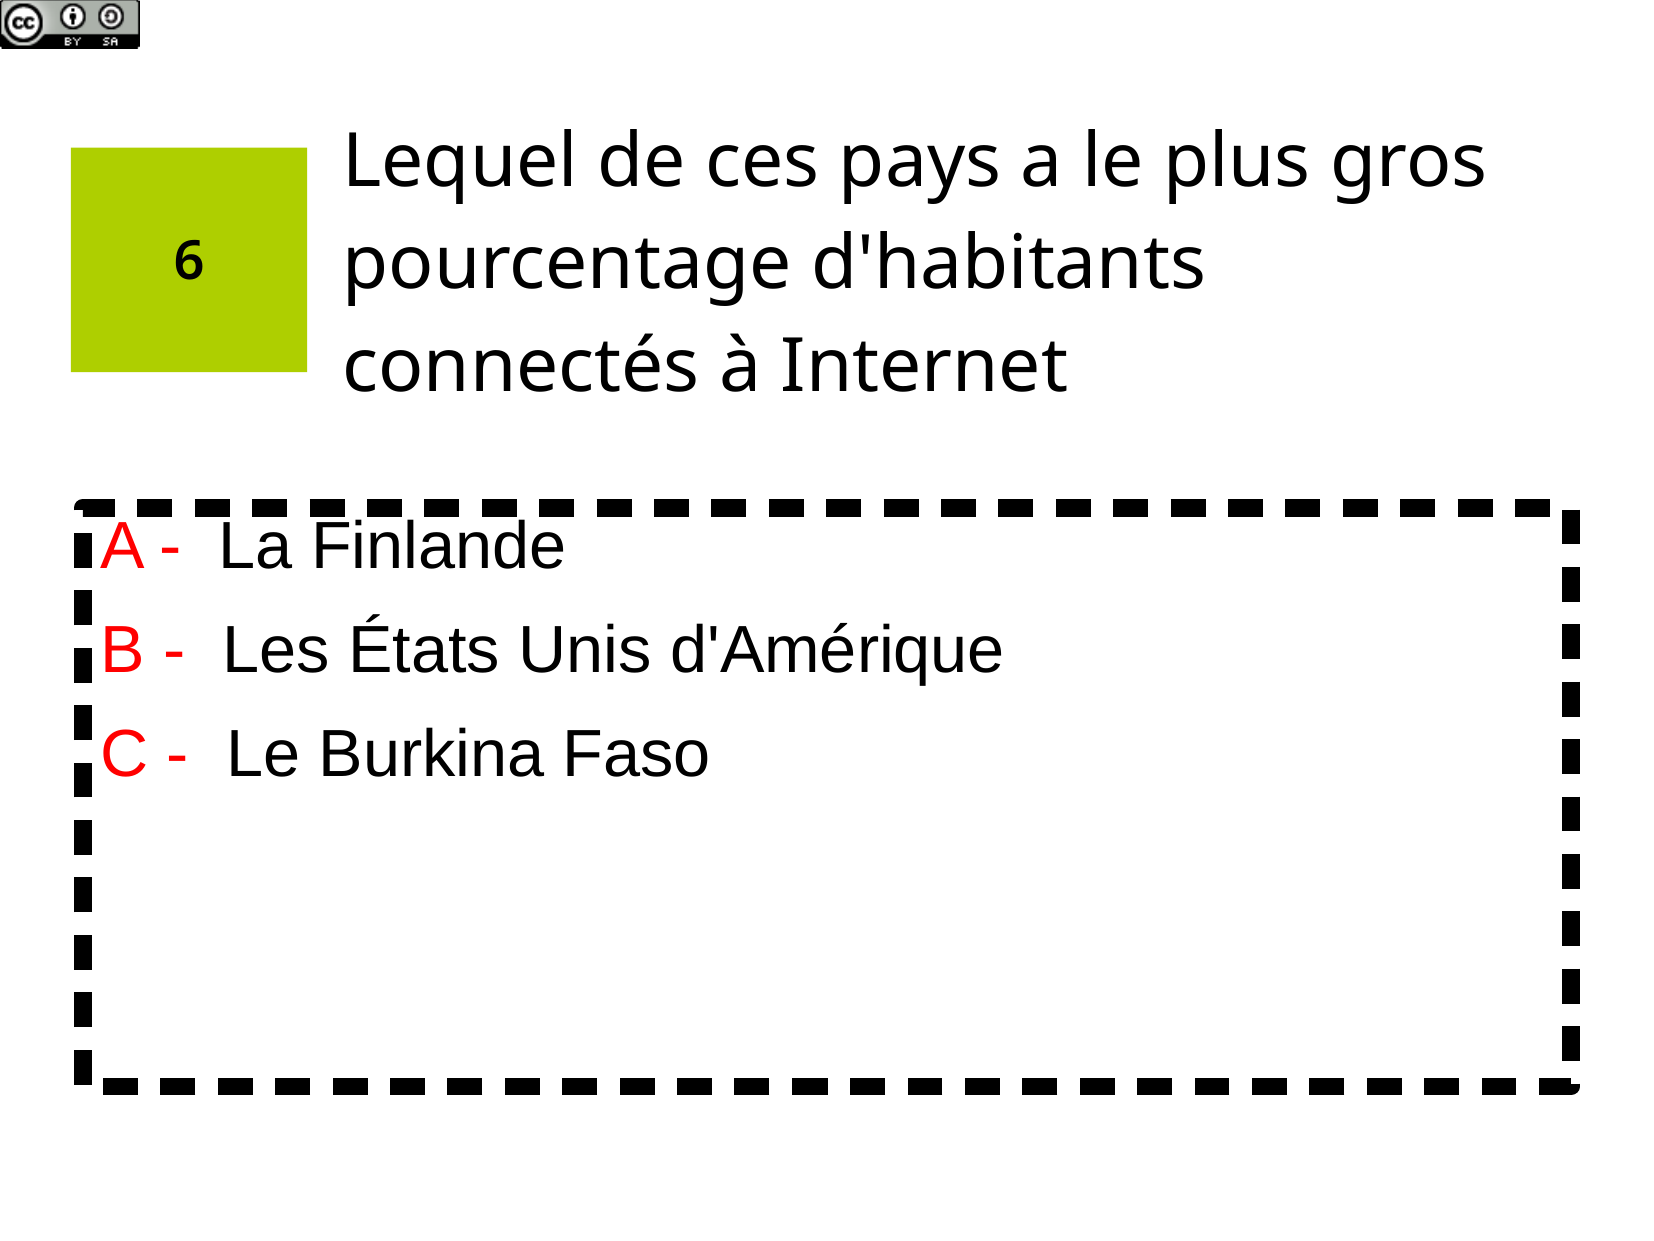

# Lequel de ces pays a le plus gros pourcentage d'habitants connectés à Internet
6
 La Finlande
 Les États Unis d'Amérique
 Le Burkina Faso